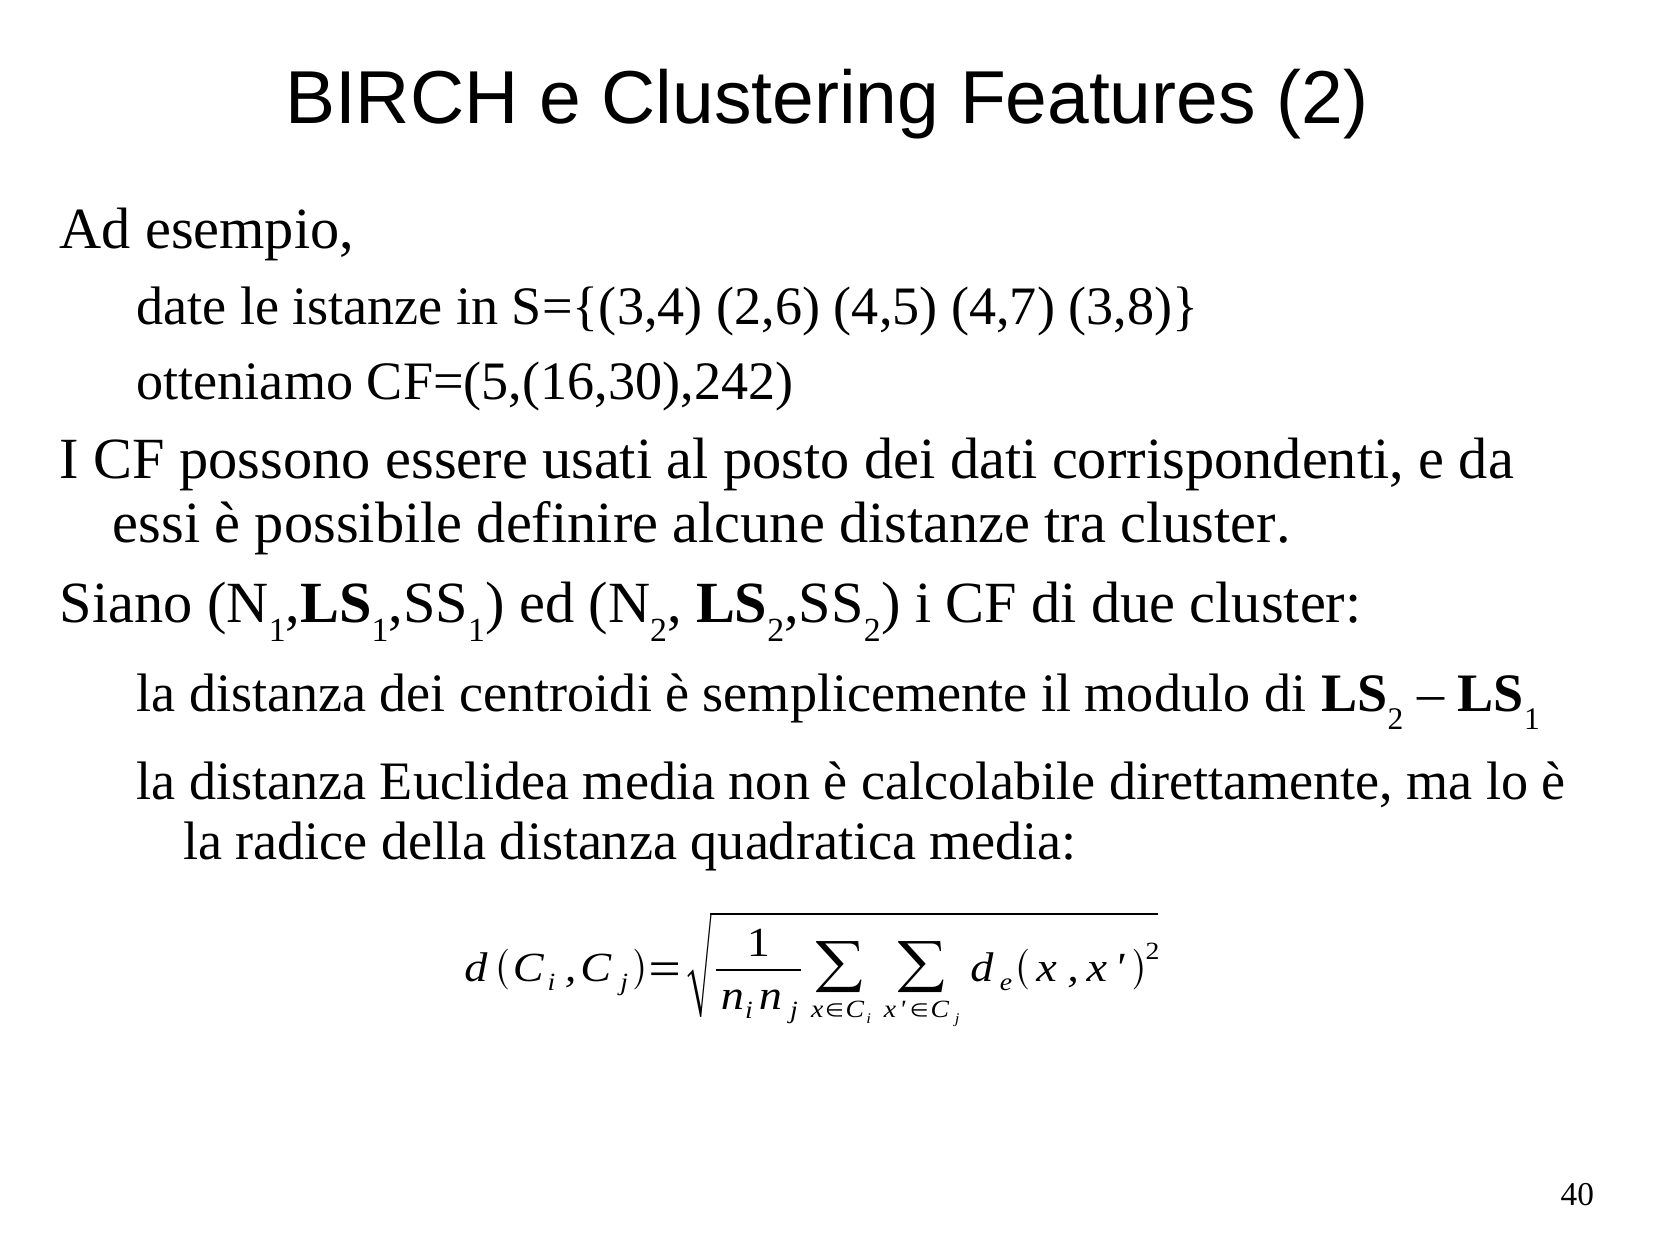

# BIRCH e Clustering Features (2)
Ad esempio,
date le istanze in S={(3,4) (2,6) (4,5) (4,7) (3,8)}
otteniamo CF=(5,(16,30),242)
I CF possono essere usati al posto dei dati corrispondenti, e da essi è possibile definire alcune distanze tra cluster.
Siano (N1,LS1,SS1) ed (N2, LS2,SS2) i CF di due cluster:
la distanza dei centroidi è semplicemente il modulo di LS2 – LS1
la distanza Euclidea media non è calcolabile direttamente, ma lo è la radice della distanza quadratica media: